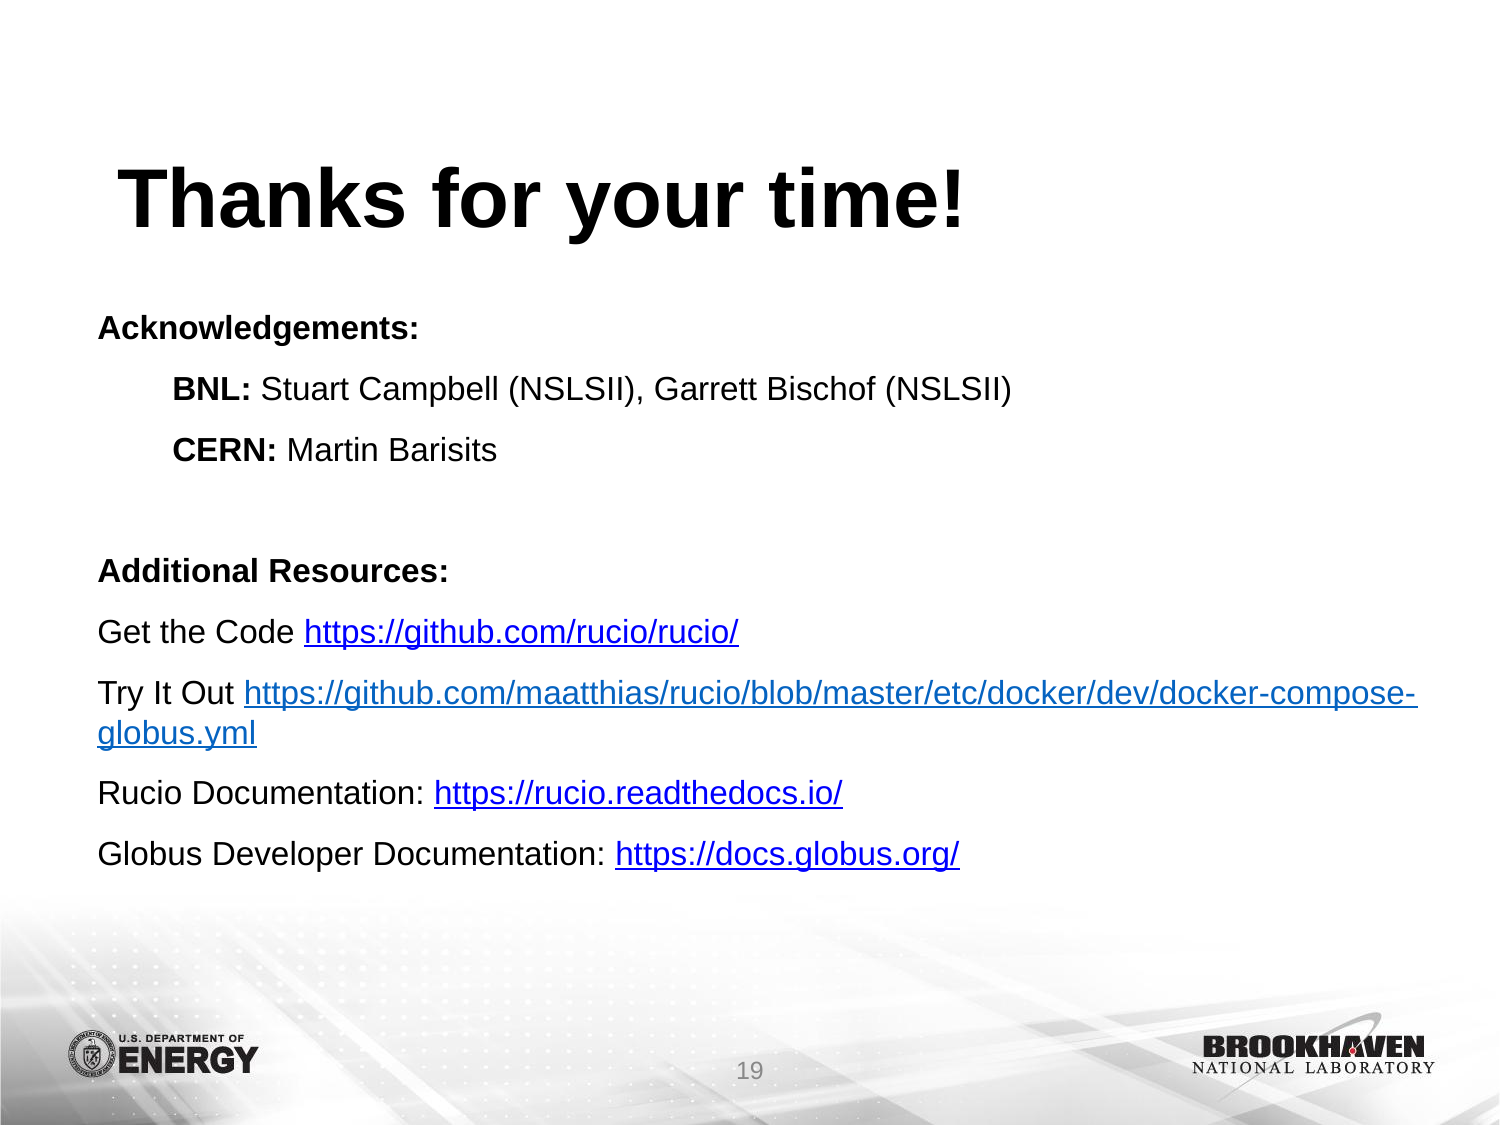

Thanks for your time!
Acknowledgements:
	BNL: Stuart Campbell (NSLSII), Garrett Bischof (NSLSII)
	CERN: Martin Barisits
Additional Resources:
Get the Code https://github.com/rucio/rucio/
Try It Out https://github.com/maatthias/rucio/blob/master/etc/docker/dev/docker-compose-globus.yml
Rucio Documentation: https://rucio.readthedocs.io/
Globus Developer Documentation: https://docs.globus.org/